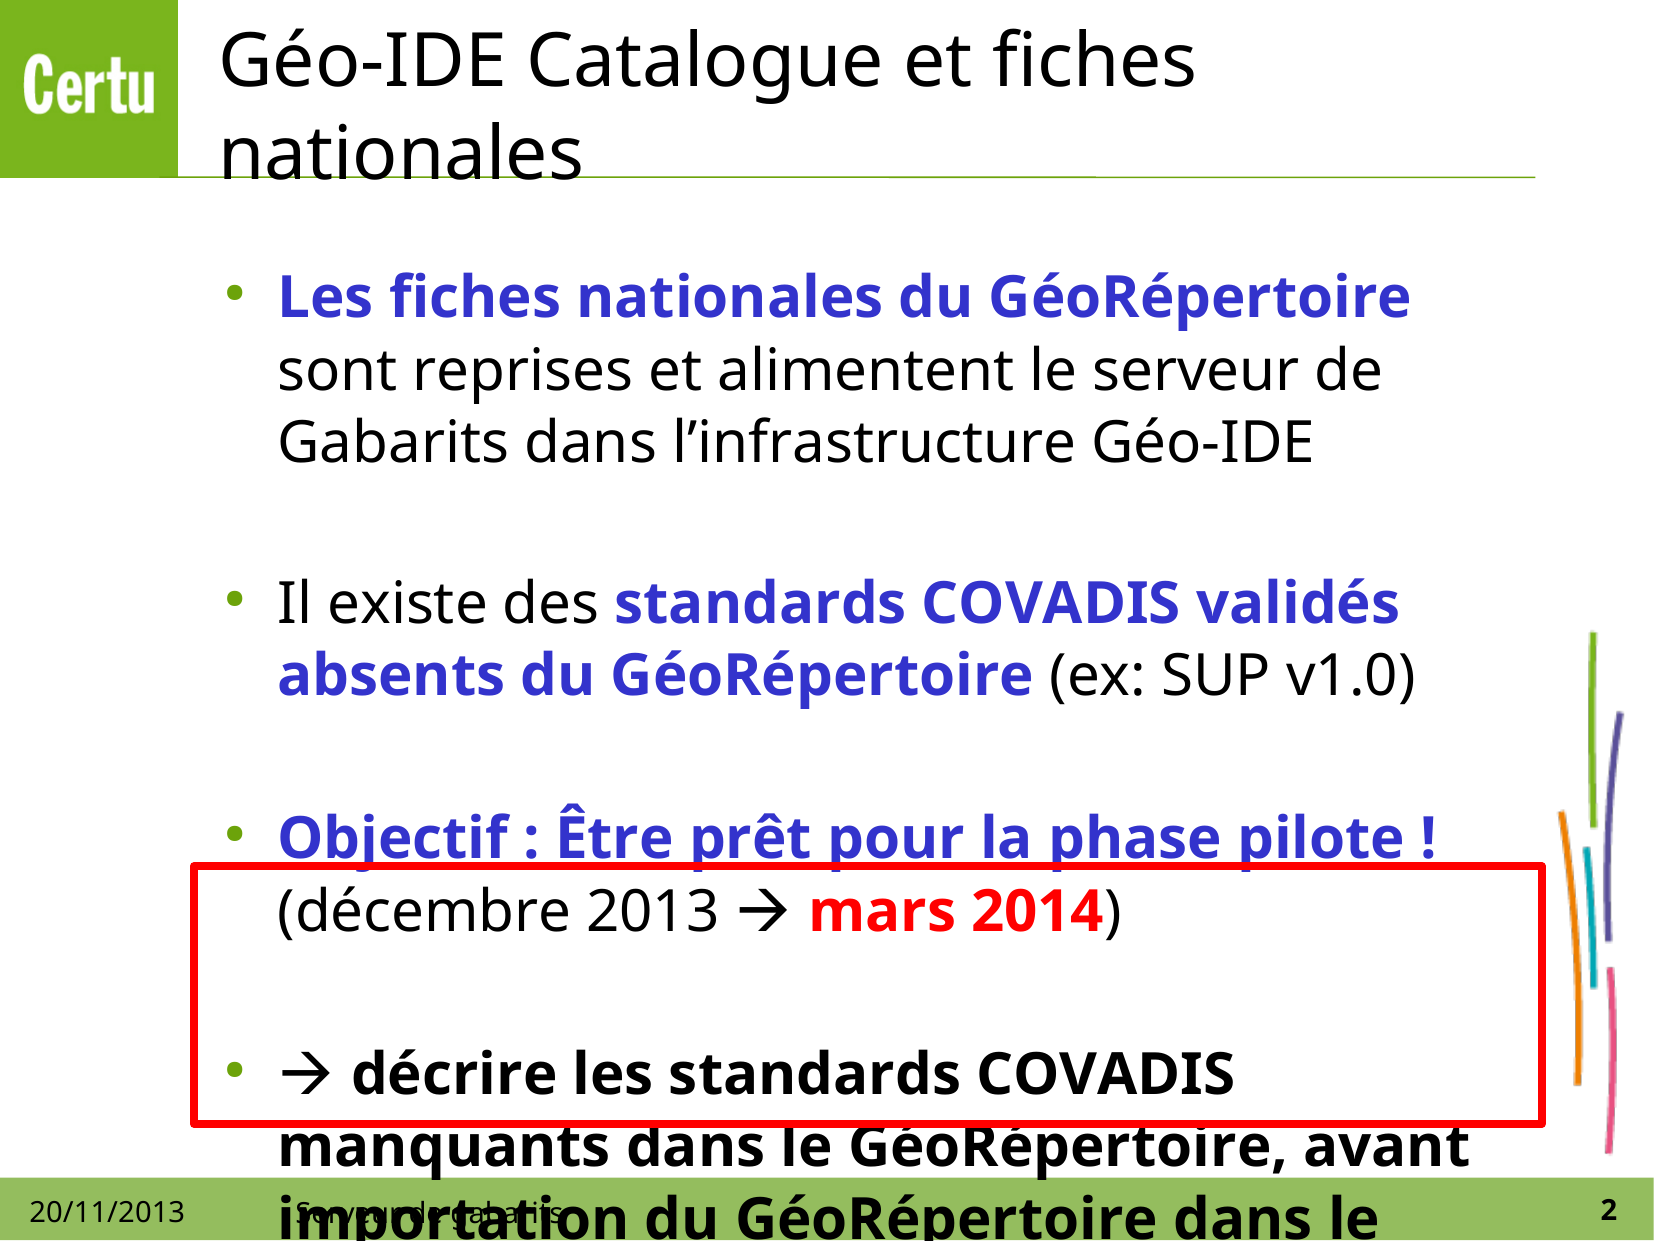

# Géo-IDE Catalogue et fiches nationales
Les fiches nationales du GéoRépertoire sont reprises et alimentent le serveur de Gabarits dans l’infrastructure Géo-IDE
Il existe des standards COVADIS validés absents du GéoRépertoire (ex: SUP v1.0)
Objectif : Être prêt pour la phase pilote !
(décembre 2013  mars 2014)
 décrire les standards COVADIS manquants dans le GéoRépertoire, avant importation du GéoRépertoire dans le serveur de Gabarits
20/11/2013
Serveur de gabarits